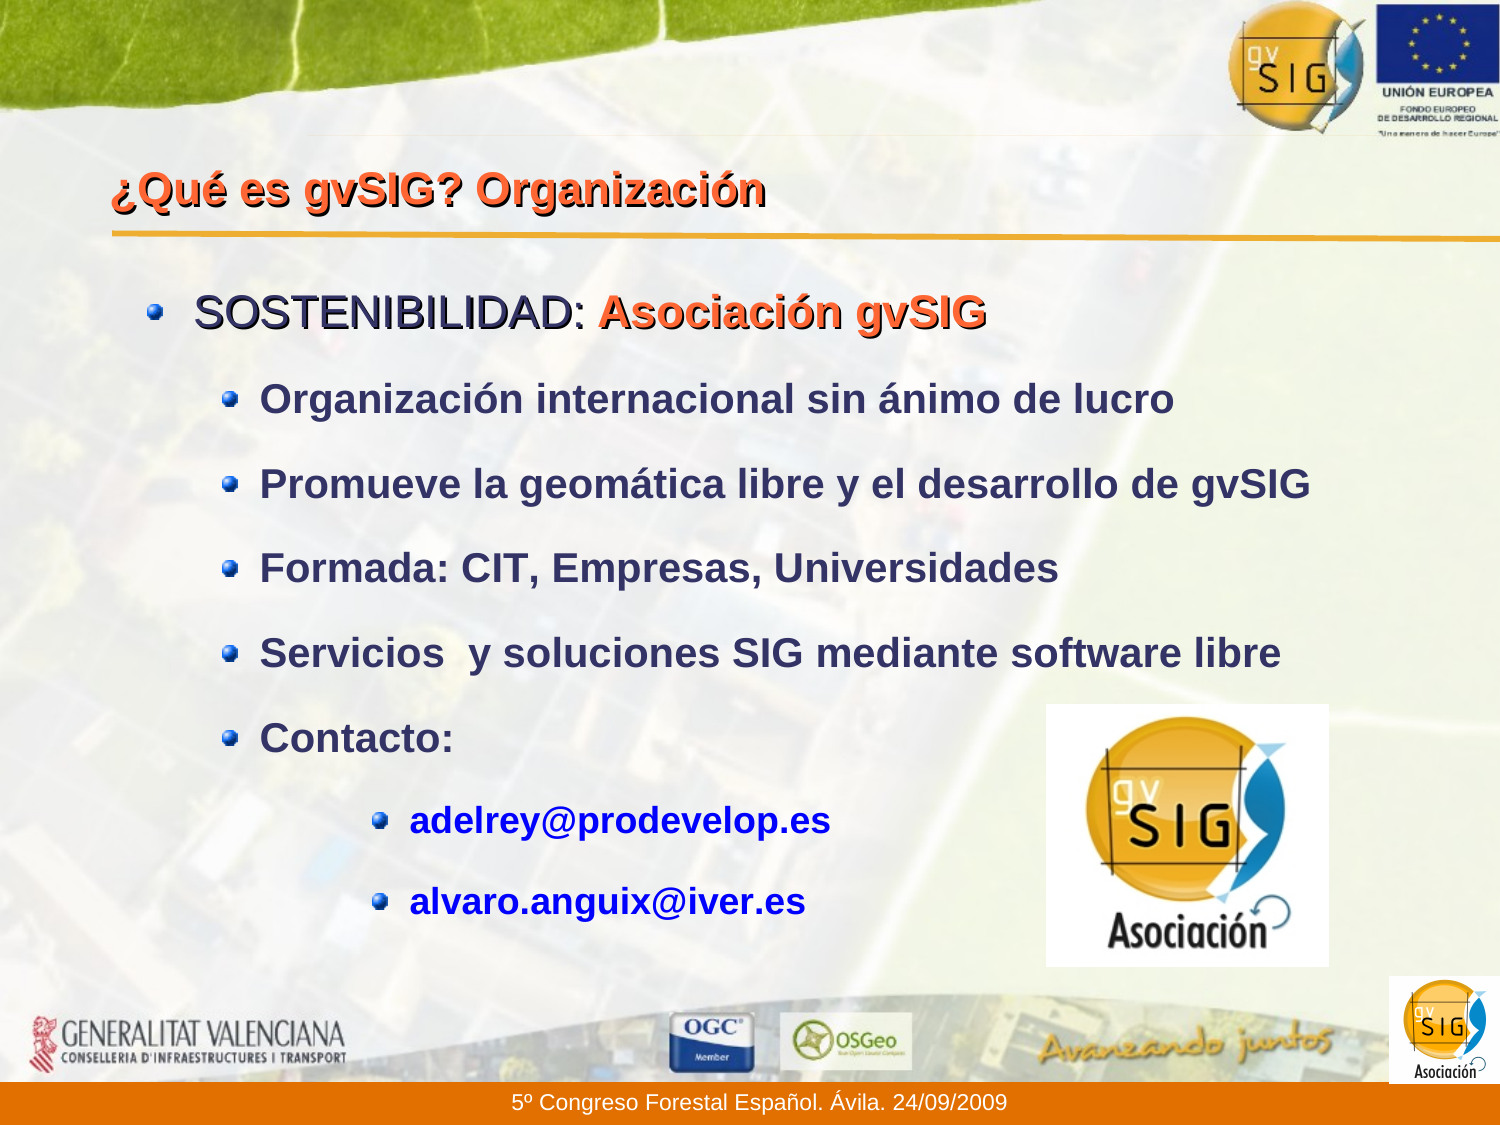

¿Qué es gvSIG? Organización
SOSTENIBILIDAD: Asociación gvSIG
Organización internacional sin ánimo de lucro
Promueve la geomática libre y el desarrollo de gvSIG
Formada: CIT, Empresas, Universidades
Servicios y soluciones SIG mediante software libre
Contacto:
adelrey@prodevelop.es
alvaro.anguix@iver.es